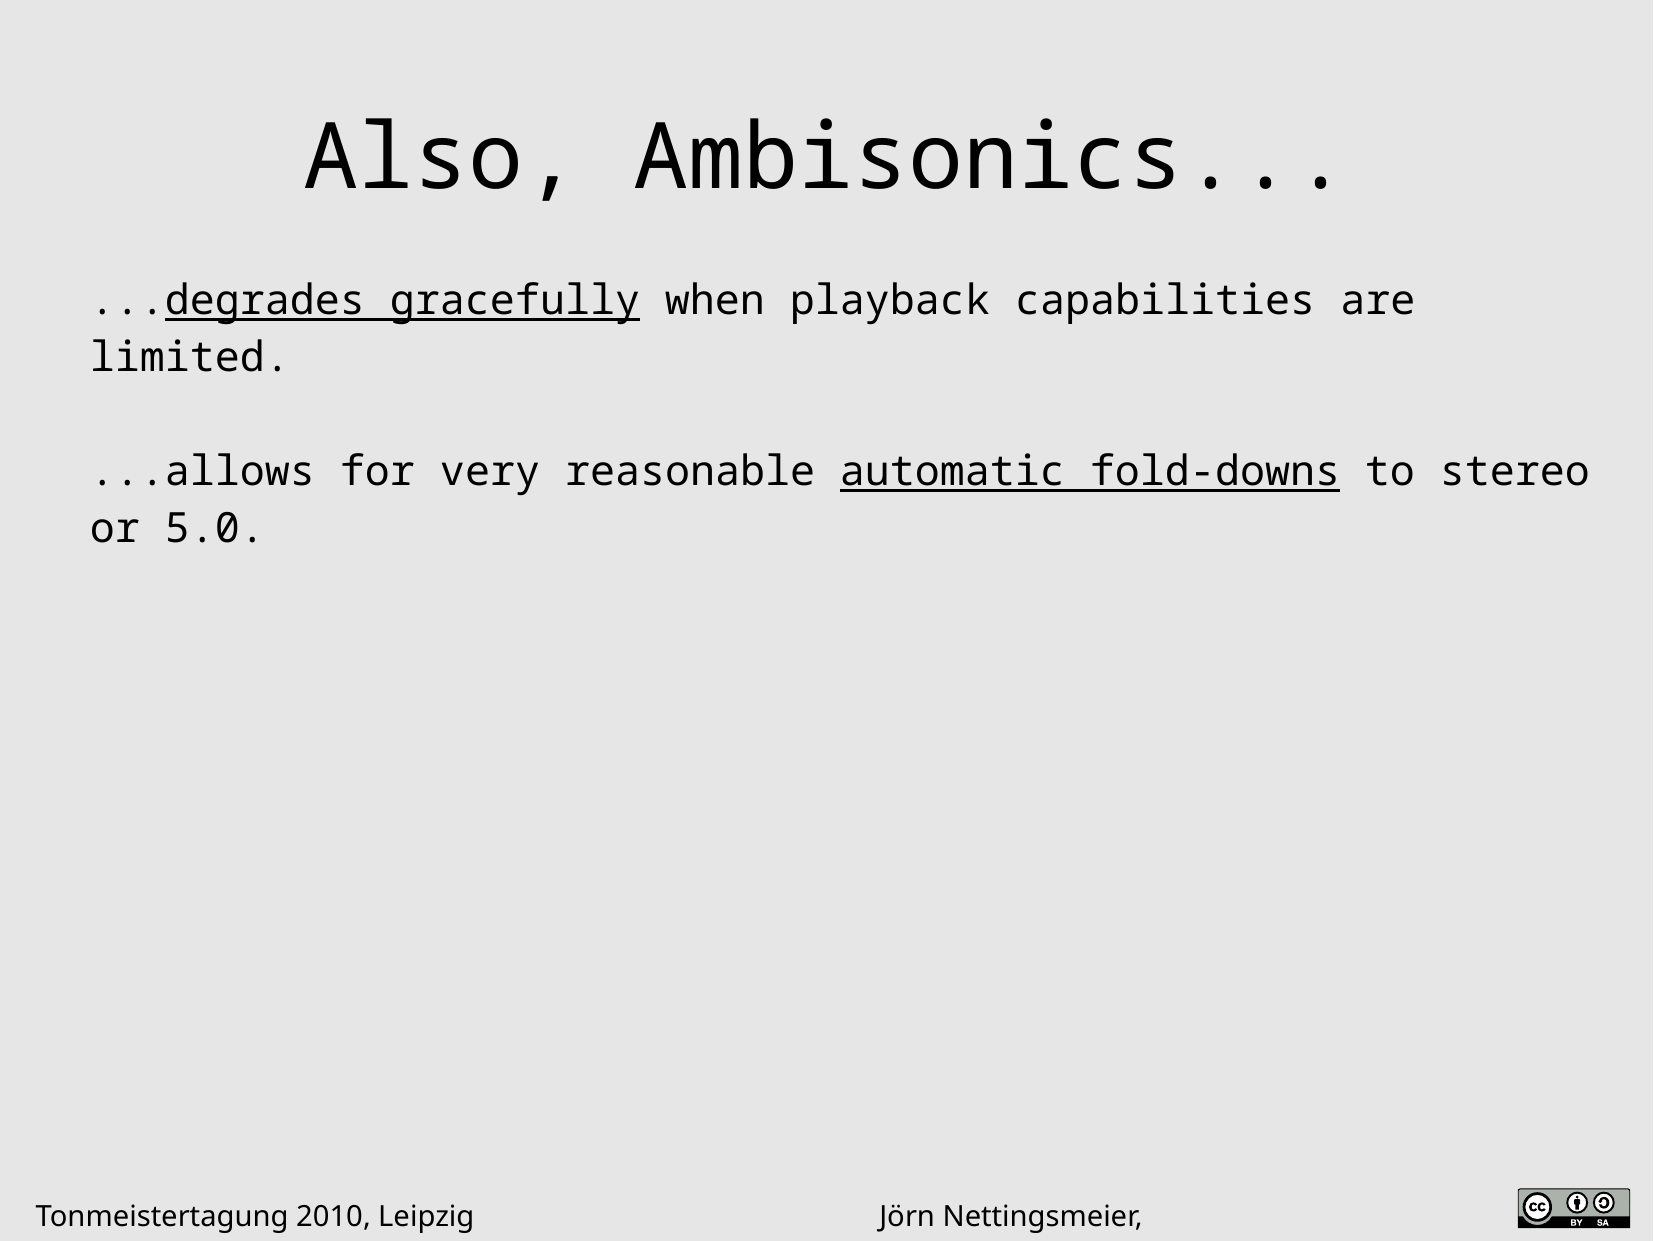

# Also, Ambisonics...
...degrades gracefully when playback capabilities are limited.
...allows for very reasonable automatic fold-downs to stereo or 5.0.